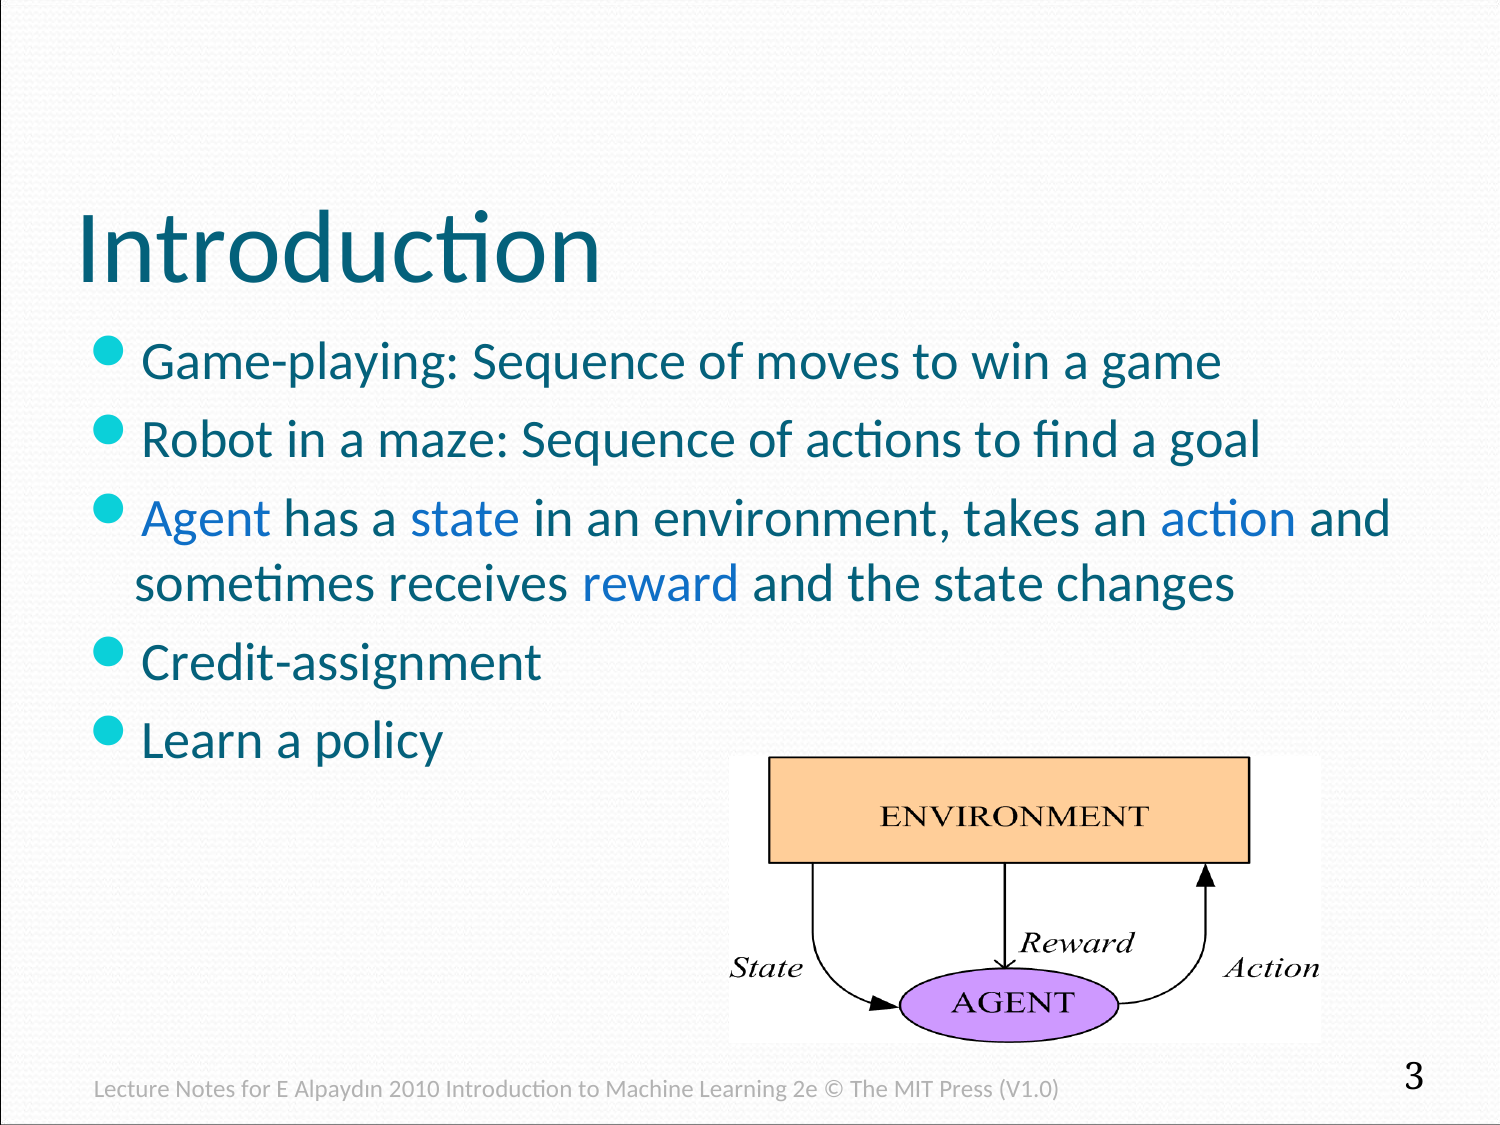

# Introduction
Game-playing: Sequence of moves to win a game
Robot in a maze: Sequence of actions to find a goal
Agent has a state in an environment, takes an action and sometimes receives reward and the state changes
Credit-assignment
Learn a policy
Lecture Notes for E Alpaydın 2010 Introduction to Machine Learning 2e © The MIT Press (V1.0)